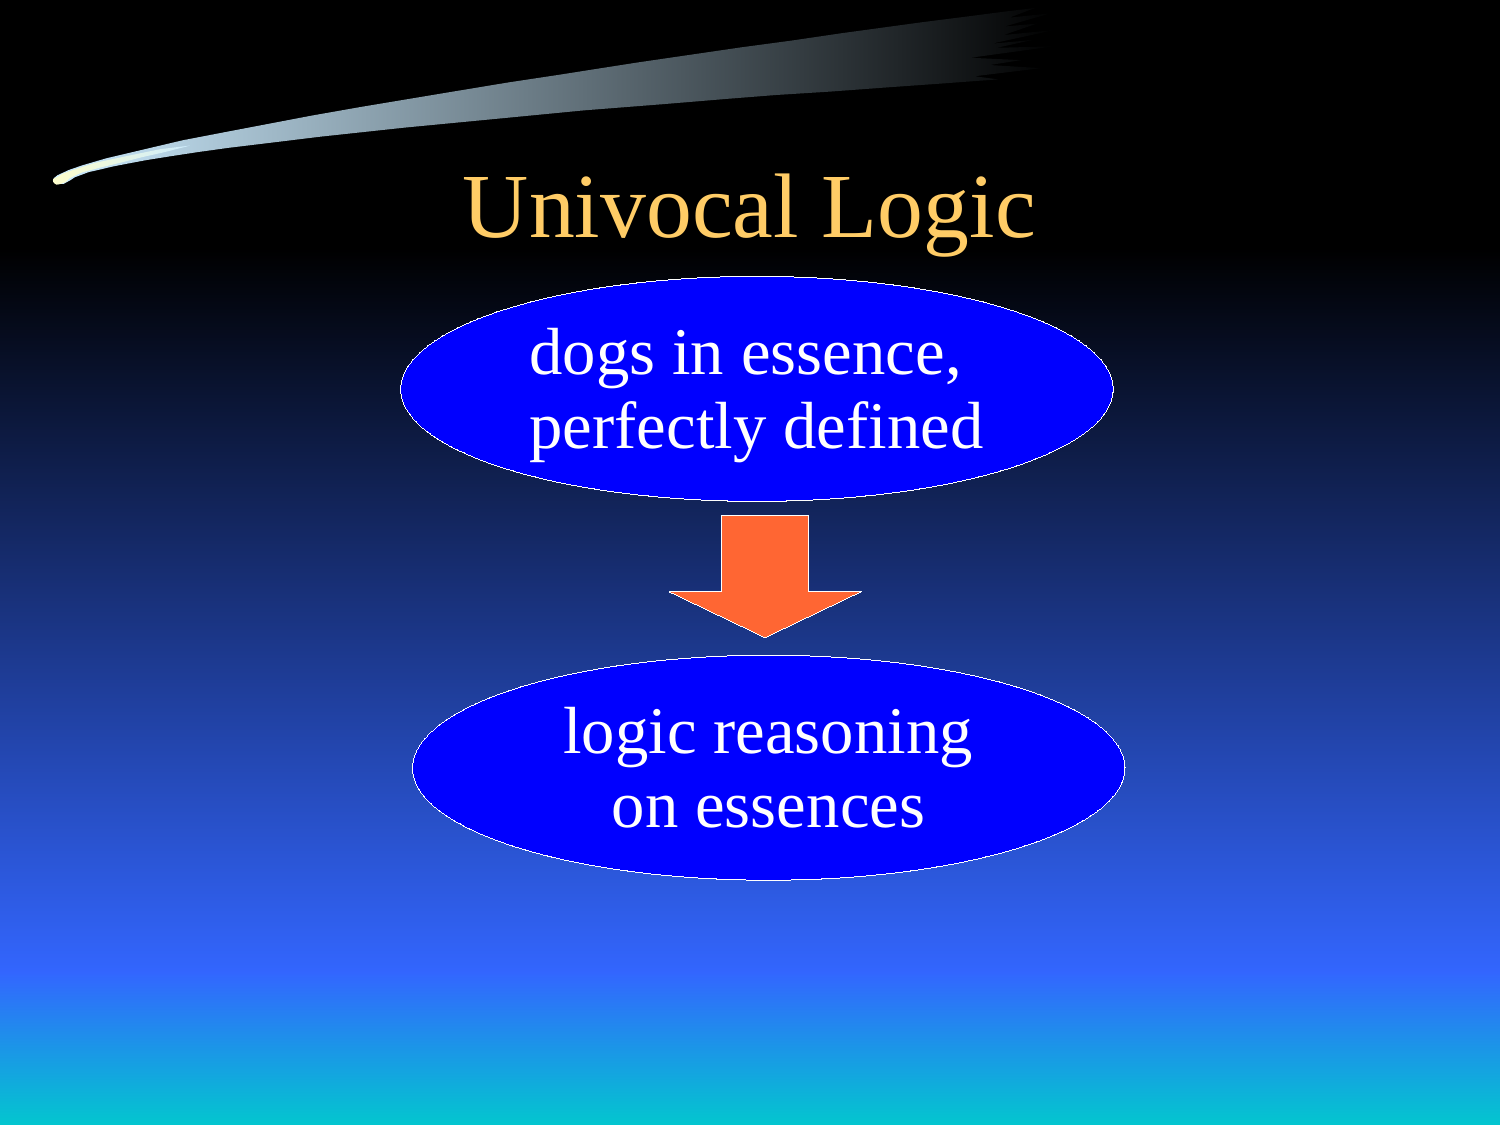

# Univocal Logic
dogs in essence,
perfectly defined
logic reasoning
on essences